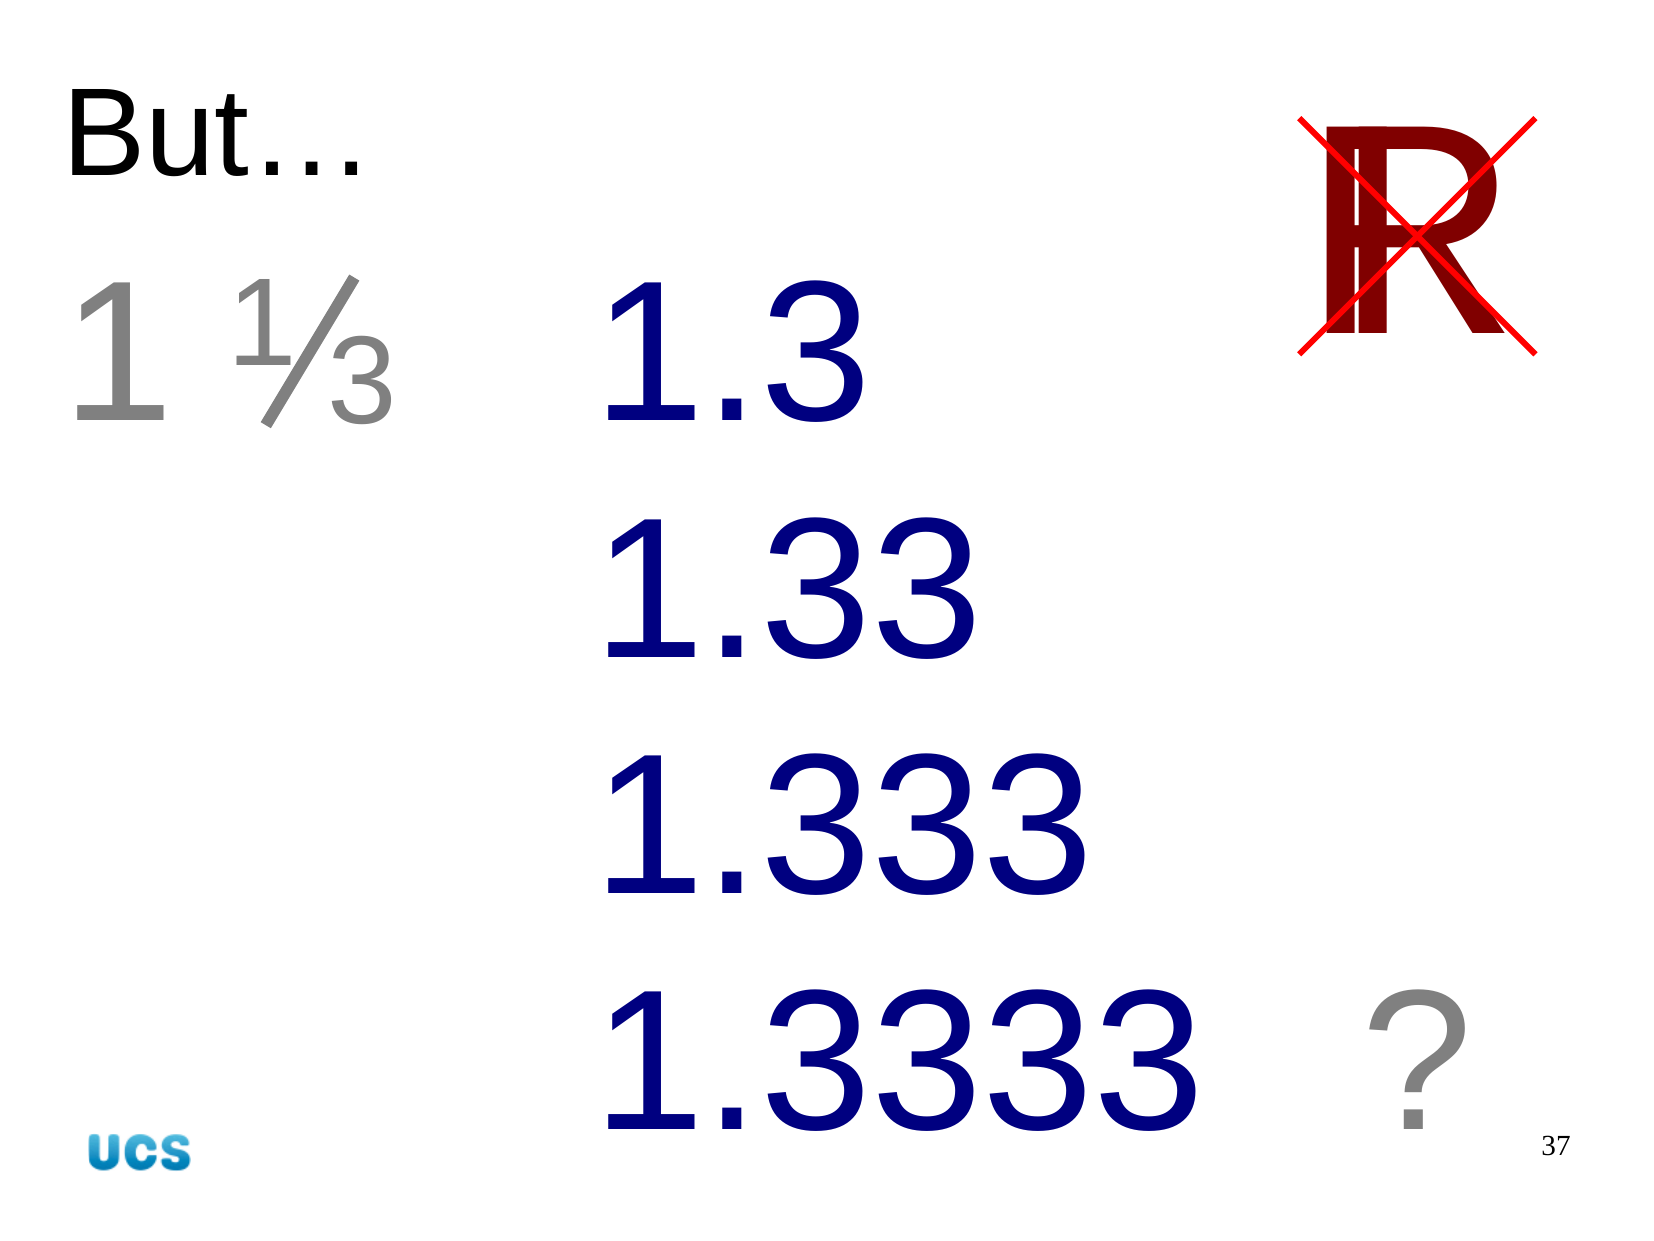

But…
R
I
1
1.3
1
3
1.33
1.333
1.3333
?
37